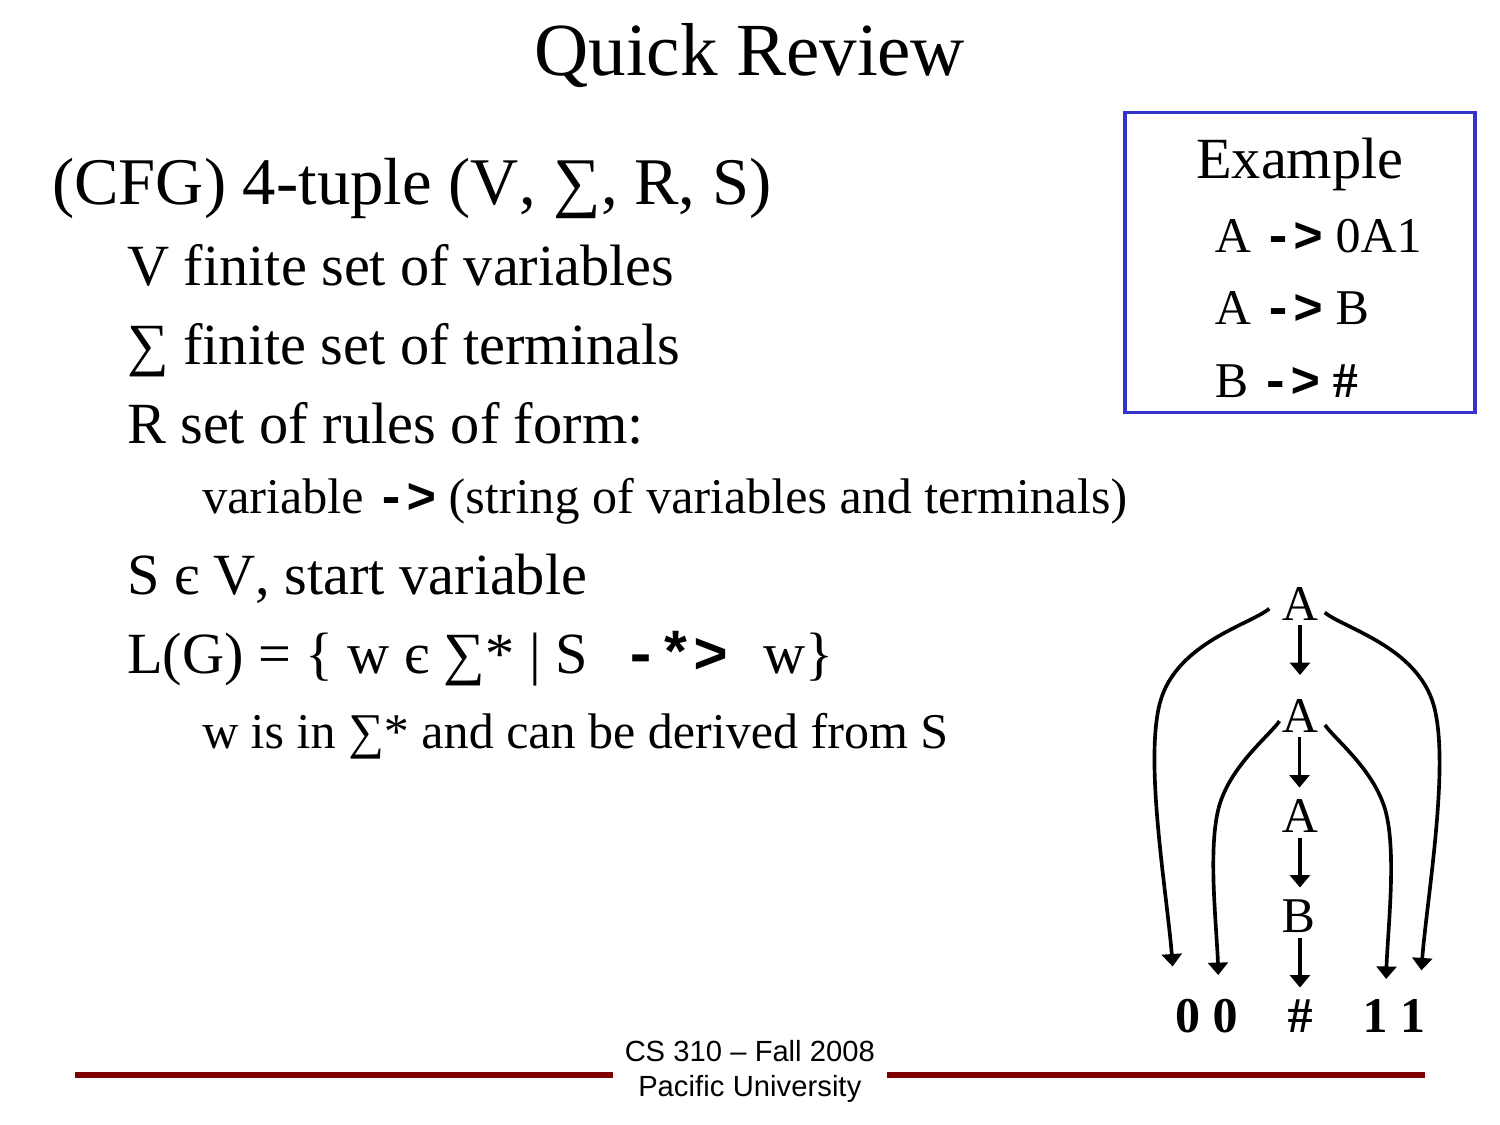

# Quick Review
Example
A -> 0A1
A -> B
B -> #
(CFG) 4-tuple (V, ∑, R, S)
V finite set of variables
∑ finite set of terminals
R set of rules of form:
variable -> (string of variables and terminals)
S є V, start variable
L(G) = { w є ∑* | S -*> w}
w is in ∑* and can be derived from S
A
A
A
B
0 0 # 1 1